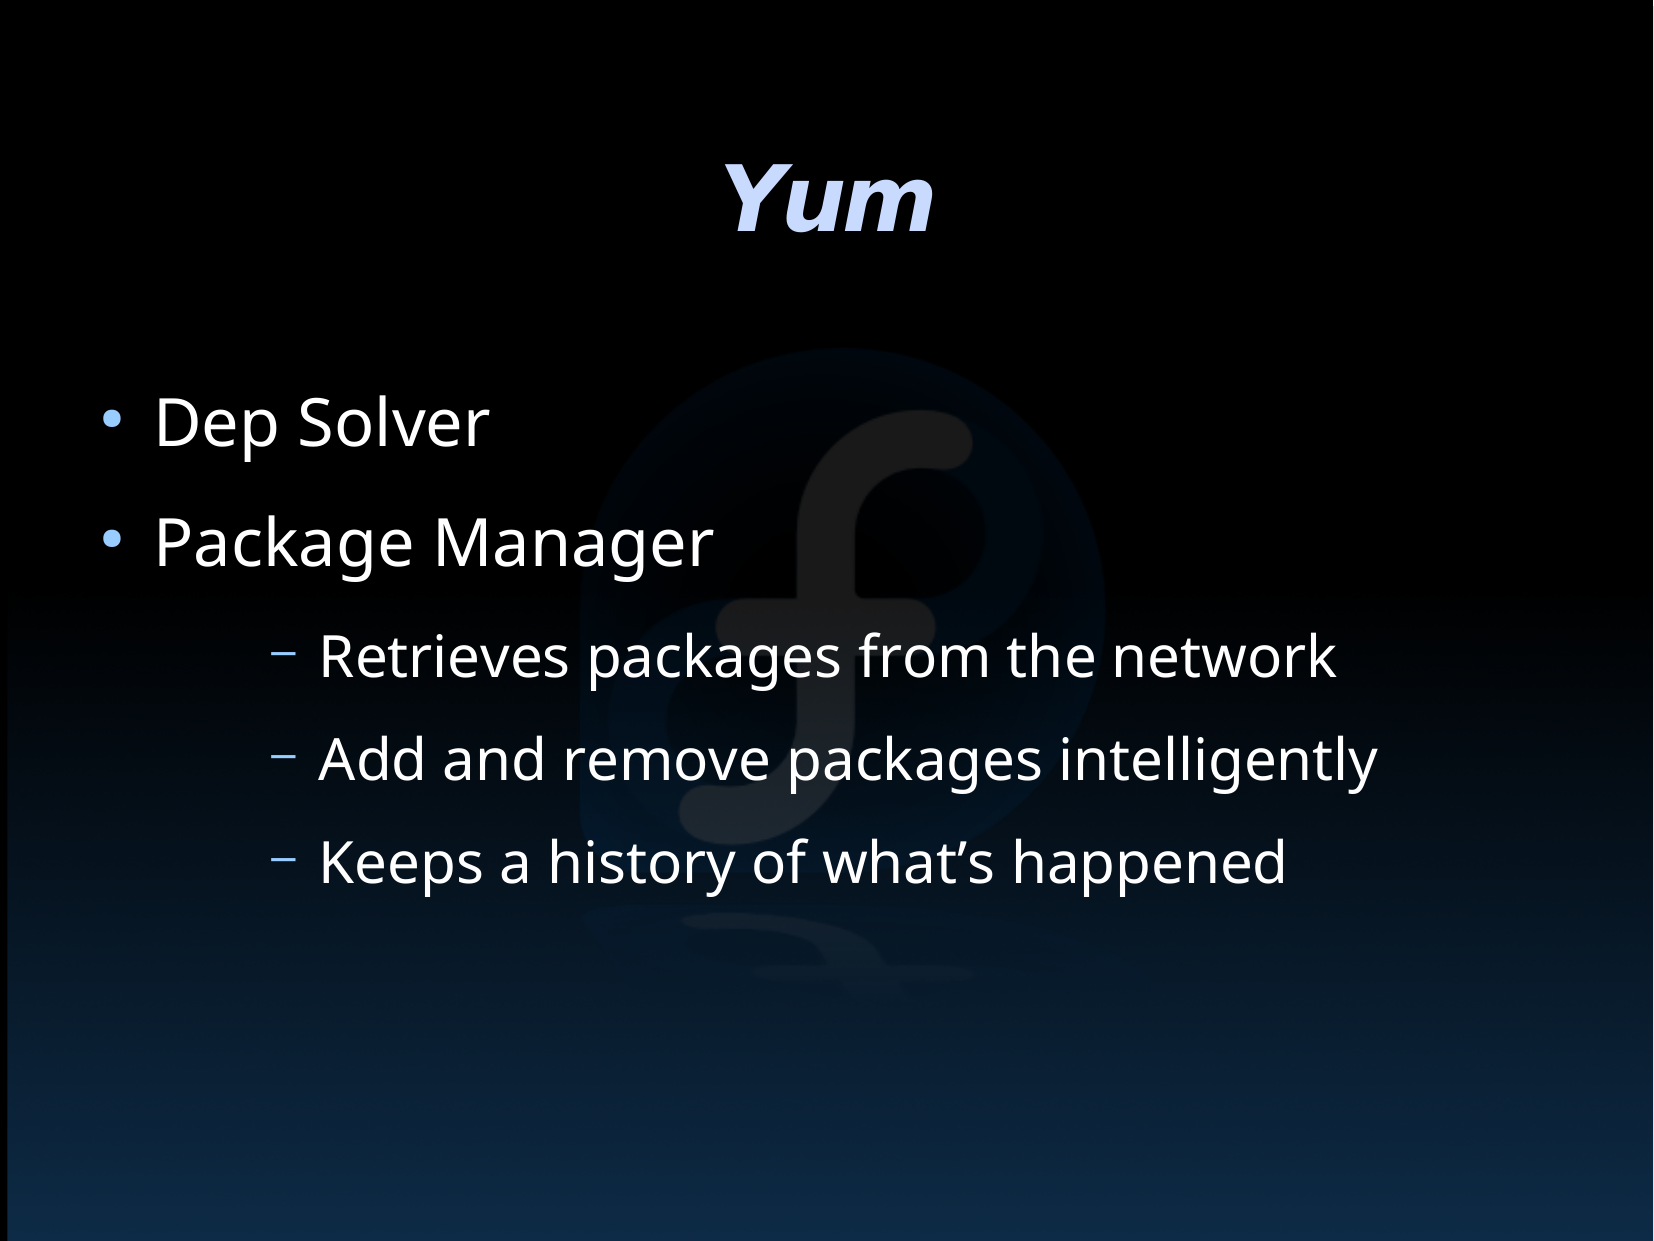

# Yum
Dep Solver
Package Manager
Retrieves packages from the network
Add and remove packages intelligently
Keeps a history of what’s happened